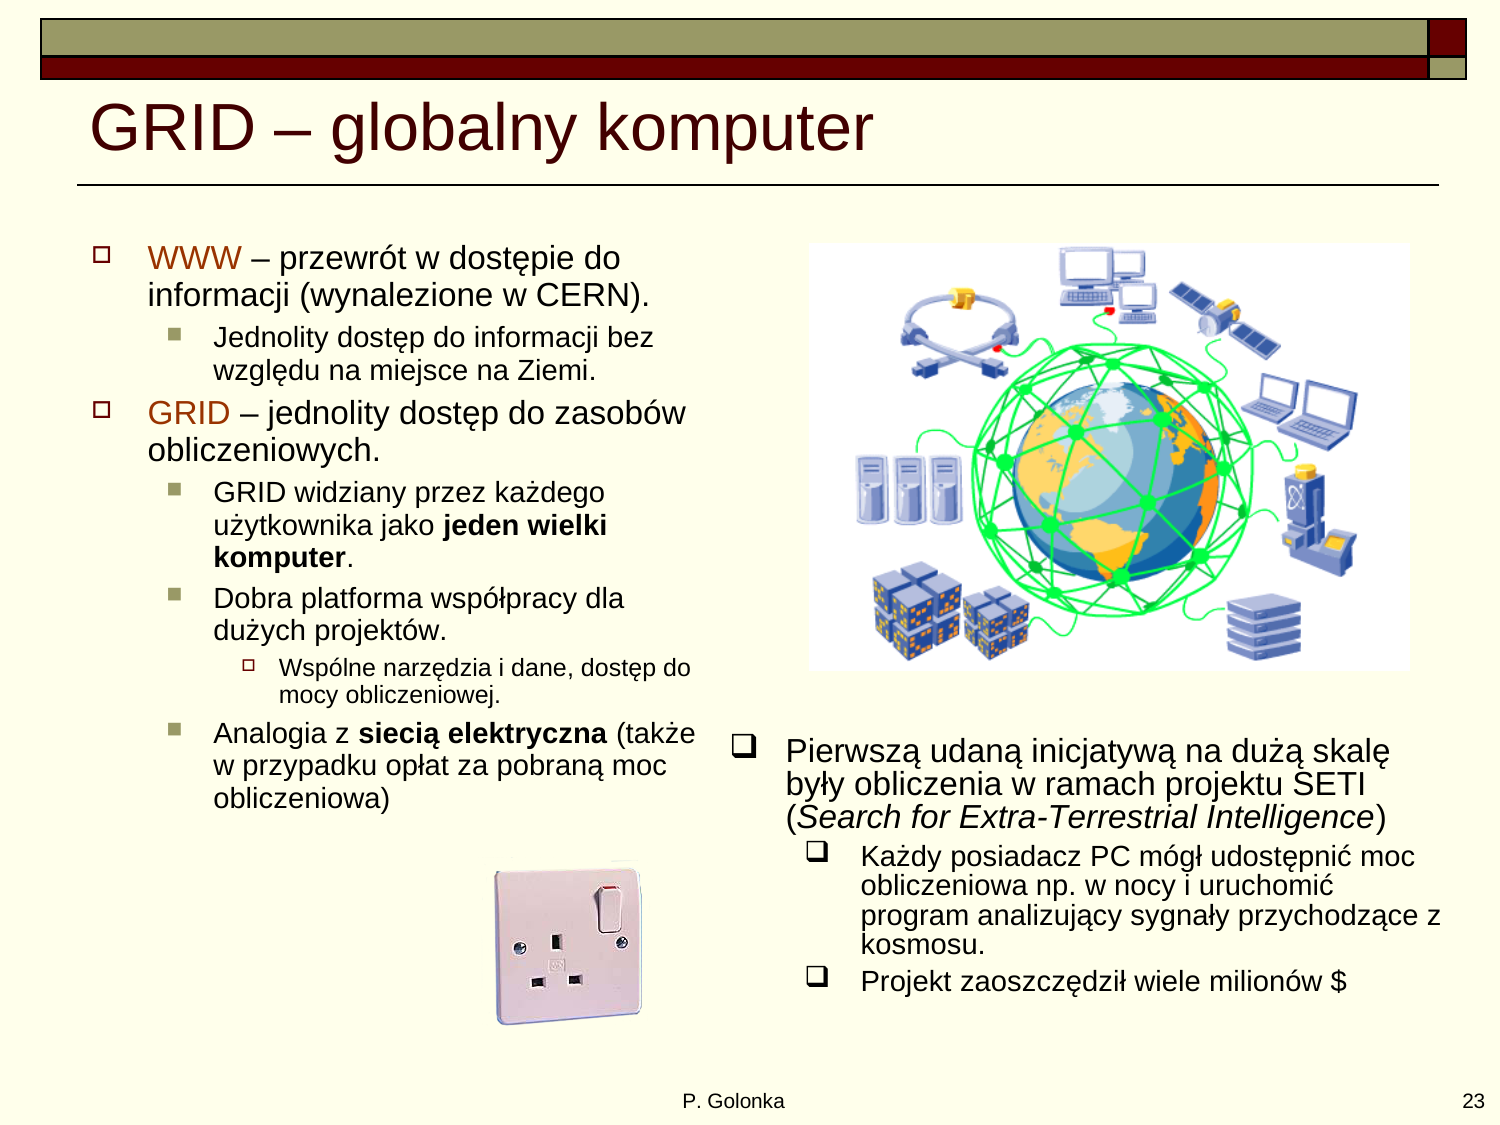

# GRID – globalny komputer
WWW – przewrót w dostępie do informacji (wynalezione w CERN).
Jednolity dostęp do informacji bez względu na miejsce na Ziemi.
GRID – jednolity dostęp do zasobów obliczeniowych.
GRID widziany przez każdego użytkownika jako jeden wielki komputer.
Dobra platforma współpracy dla dużych projektów.
Wspólne narzędzia i dane, dostęp do mocy obliczeniowej.
Analogia z siecią elektryczna (także w przypadku opłat za pobraną moc obliczeniowa)
Pierwszą udaną inicjatywą na dużą skalę były obliczenia w ramach projektu SETI (Search for Extra-Terrestrial Intelligence)
Każdy posiadacz PC mógł udostępnić moc obliczeniowa np. w nocy i uruchomić program analizujący sygnały przychodzące z kosmosu.
Projekt zaoszczędził wiele milionów $
P. Golonka
23